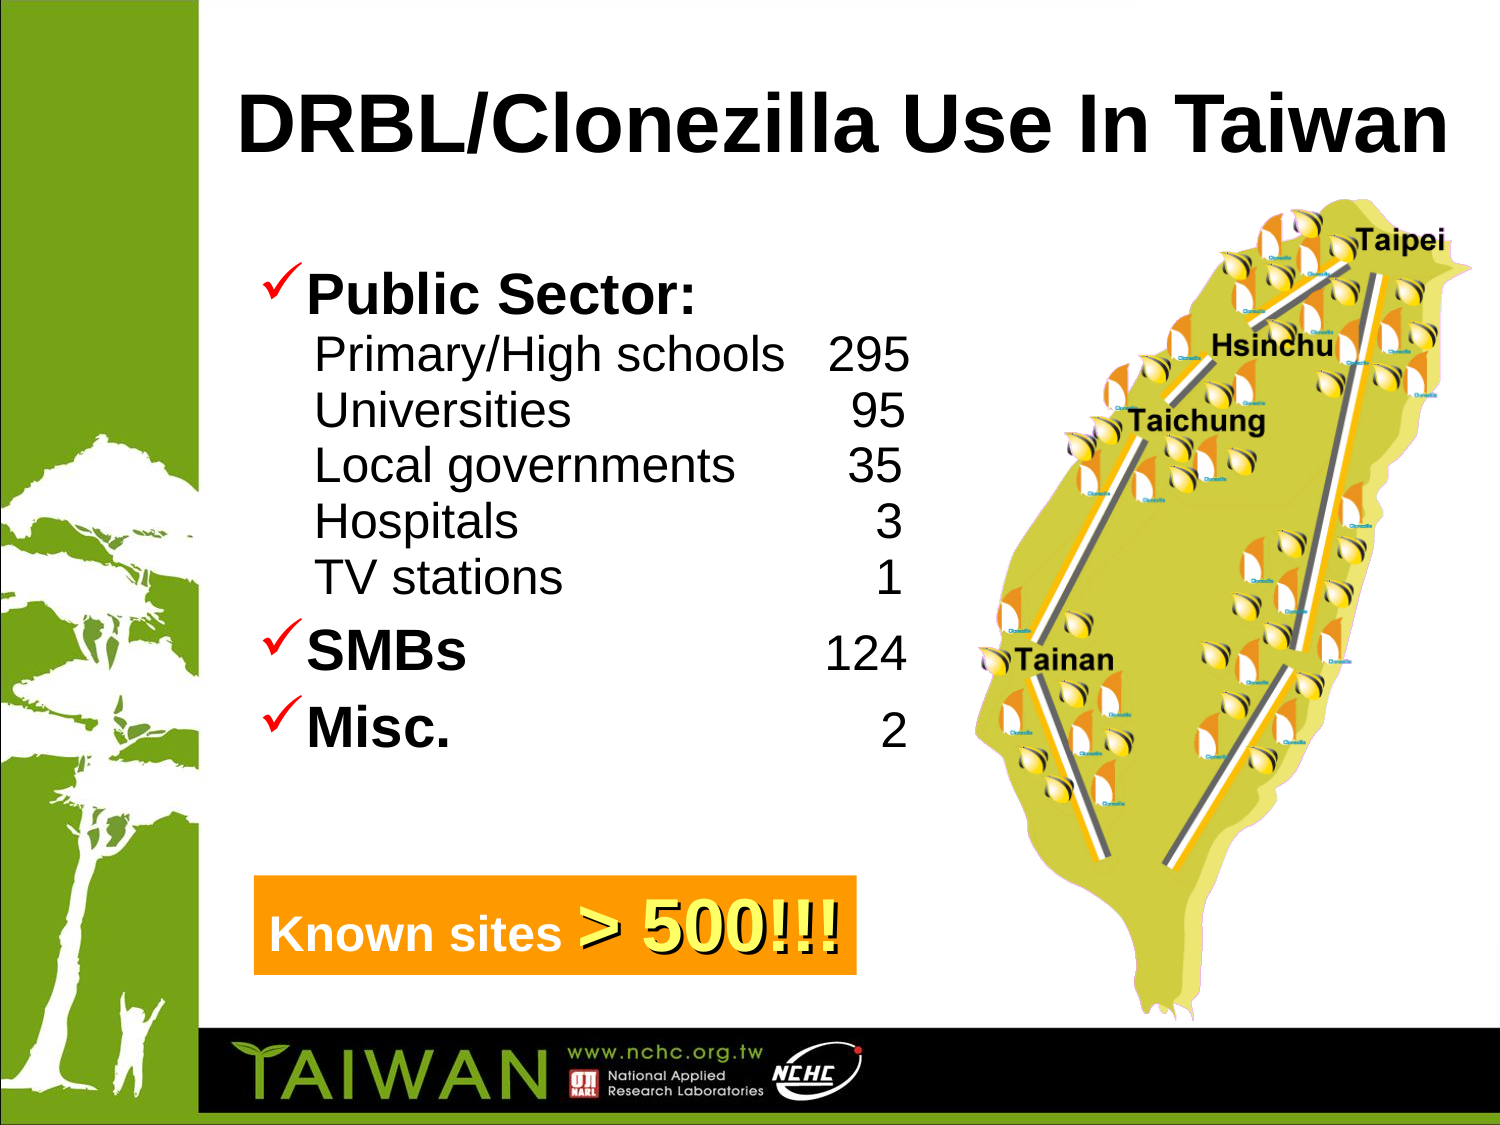

# DRBL/Clonezilla Use In Taiwan
Public Sector:
 Primary/High schools 295
 Universities 95
 Local governments 35
 Hospitals 	 3
 TV stations	 1
SMBs 		 124
Misc. 	 2
Known sites > 500!!!